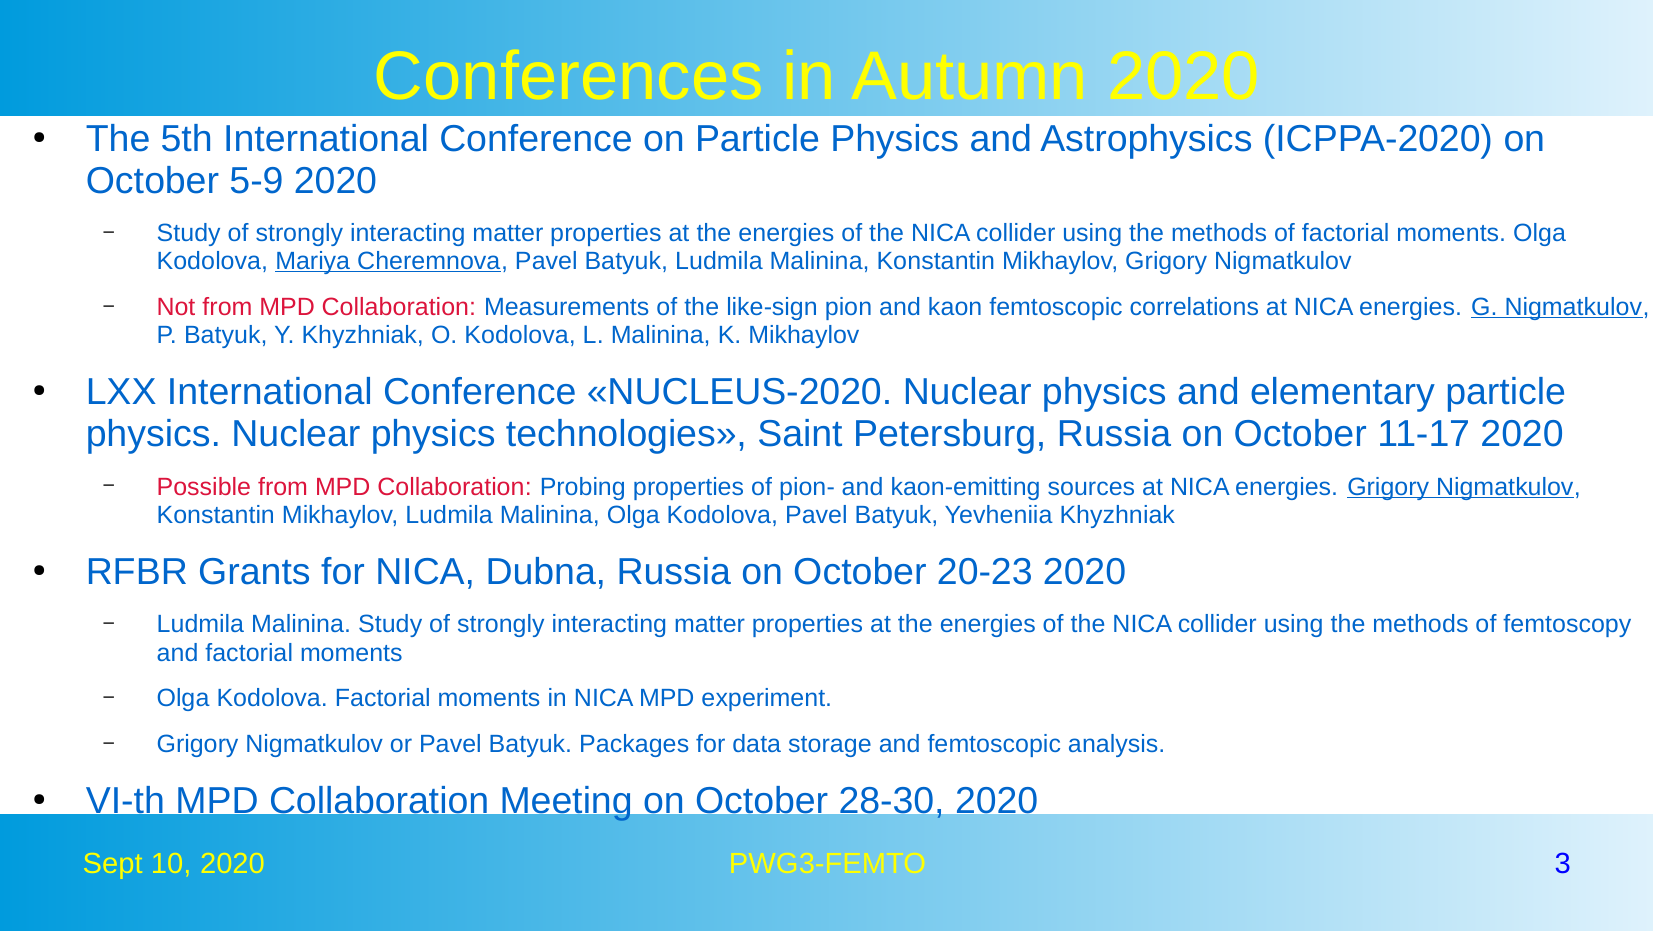

# Conferences in Autumn 2020
The 5th International Conference on Particle Physics and Astrophysics (ICPPA-2020) on October 5-9 2020
Study of strongly interacting matter properties at the energies of the NICA collider using the methods of factorial moments. Olga Kodolova, Mariya Cheremnova, Pavel Batyuk, Ludmila Malinina, Konstantin Mikhaylov, Grigory Nigmatkulov
Not from MPD Collaboration: Measurements of the like-sign pion and kaon femtoscopic correlations at NICA energies. G. Nigmatkulov, P. Batyuk, Y. Khyzhniak, O. Kodolova, L. Malinina, K. Mikhaylov
LXX International Conference «NUCLEUS-2020. Nuclear physics and elementary particle physics. Nuclear physics technologies», Saint Petersburg, Russia on October 11-17 2020
Possible from MPD Collaboration: Probing properties of pion- and kaon-emitting sources at NICA energies. Grigory Nigmatkulov, Konstantin Mikhaylov, Ludmila Malinina, Olga Kodolova, Pavel Batyuk, Yevheniia Khyzhniak
RFBR Grants for NICA, Dubna, Russia on October 20-23 2020
Ludmila Malinina. Study of strongly interacting matter properties at the energies of the NICA collider using the methods of femtoscopy and factorial moments
Olga Kodolova. Factorial moments in NICA MPD experiment.
Grigory Nigmatkulov or Pavel Batyuk. Packages for data storage and femtoscopic analysis.
VI-th MPD Collaboration Meeting on October 28-30, 2020
Sept 10, 2020
PWG3-FEMTO
3